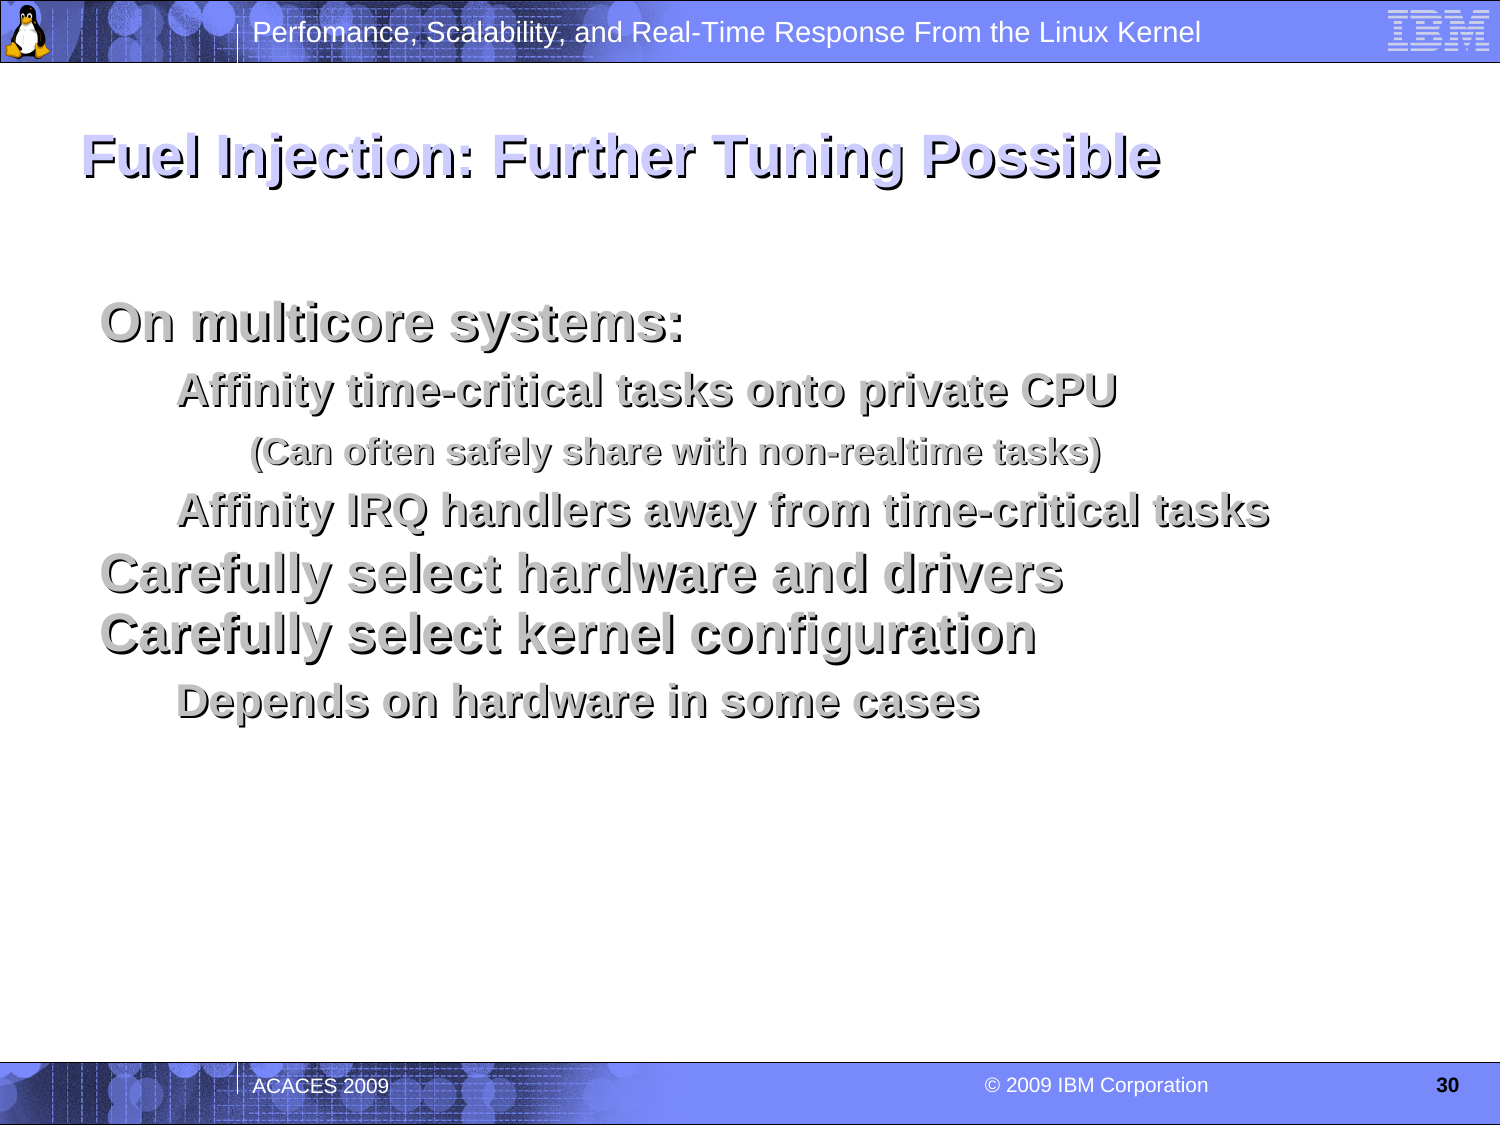

# Fuel Injection: Further Tuning Possible
On multicore systems:
Affinity time-critical tasks onto private CPU
(Can often safely share with non-realtime tasks)
Affinity IRQ handlers away from time-critical tasks
Carefully select hardware and drivers
Carefully select kernel configuration
Depends on hardware in some cases
30